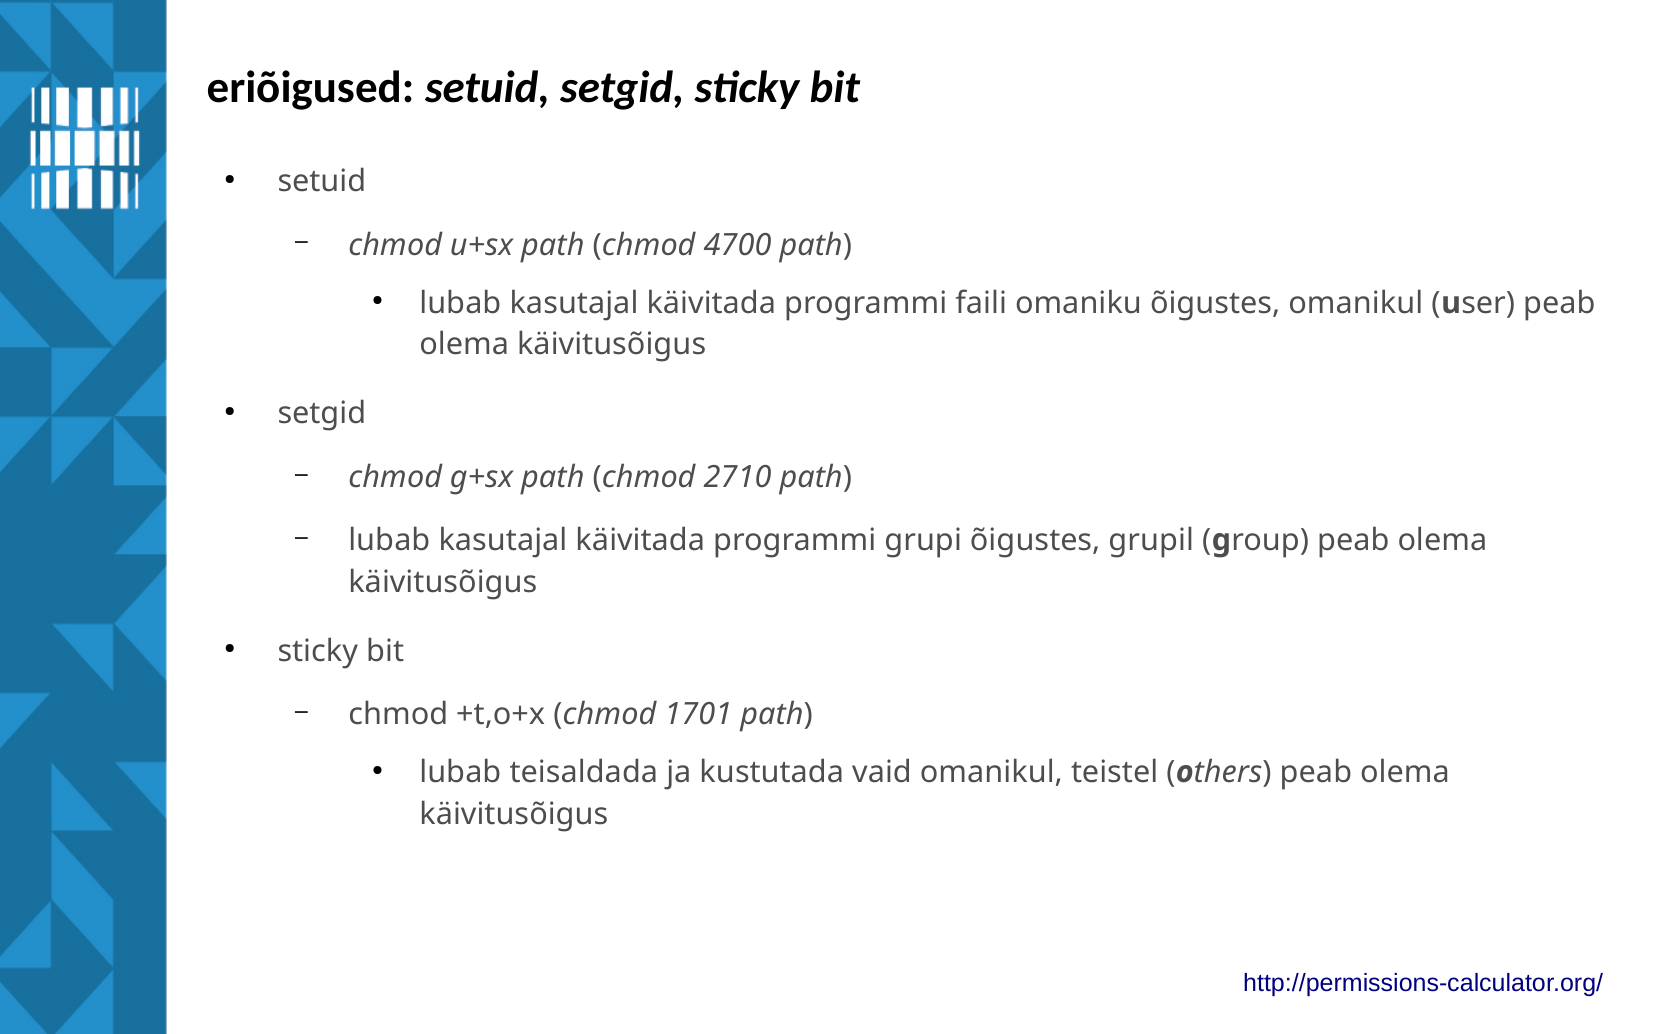

# eriõigused: setuid, setgid, sticky bit
setuid
chmod u+sx path (chmod 4700 path)
lubab kasutajal käivitada programmi faili omaniku õigustes, omanikul (user) peab olema käivitusõigus
setgid
chmod g+sx path (chmod 2710 path)
lubab kasutajal käivitada programmi grupi õigustes, grupil (group) peab olema käivitusõigus
sticky bit
chmod +t,o+x (chmod 1701 path)
lubab teisaldada ja kustutada vaid omanikul, teistel (others) peab olema käivitusõigus
http://permissions-calculator.org/